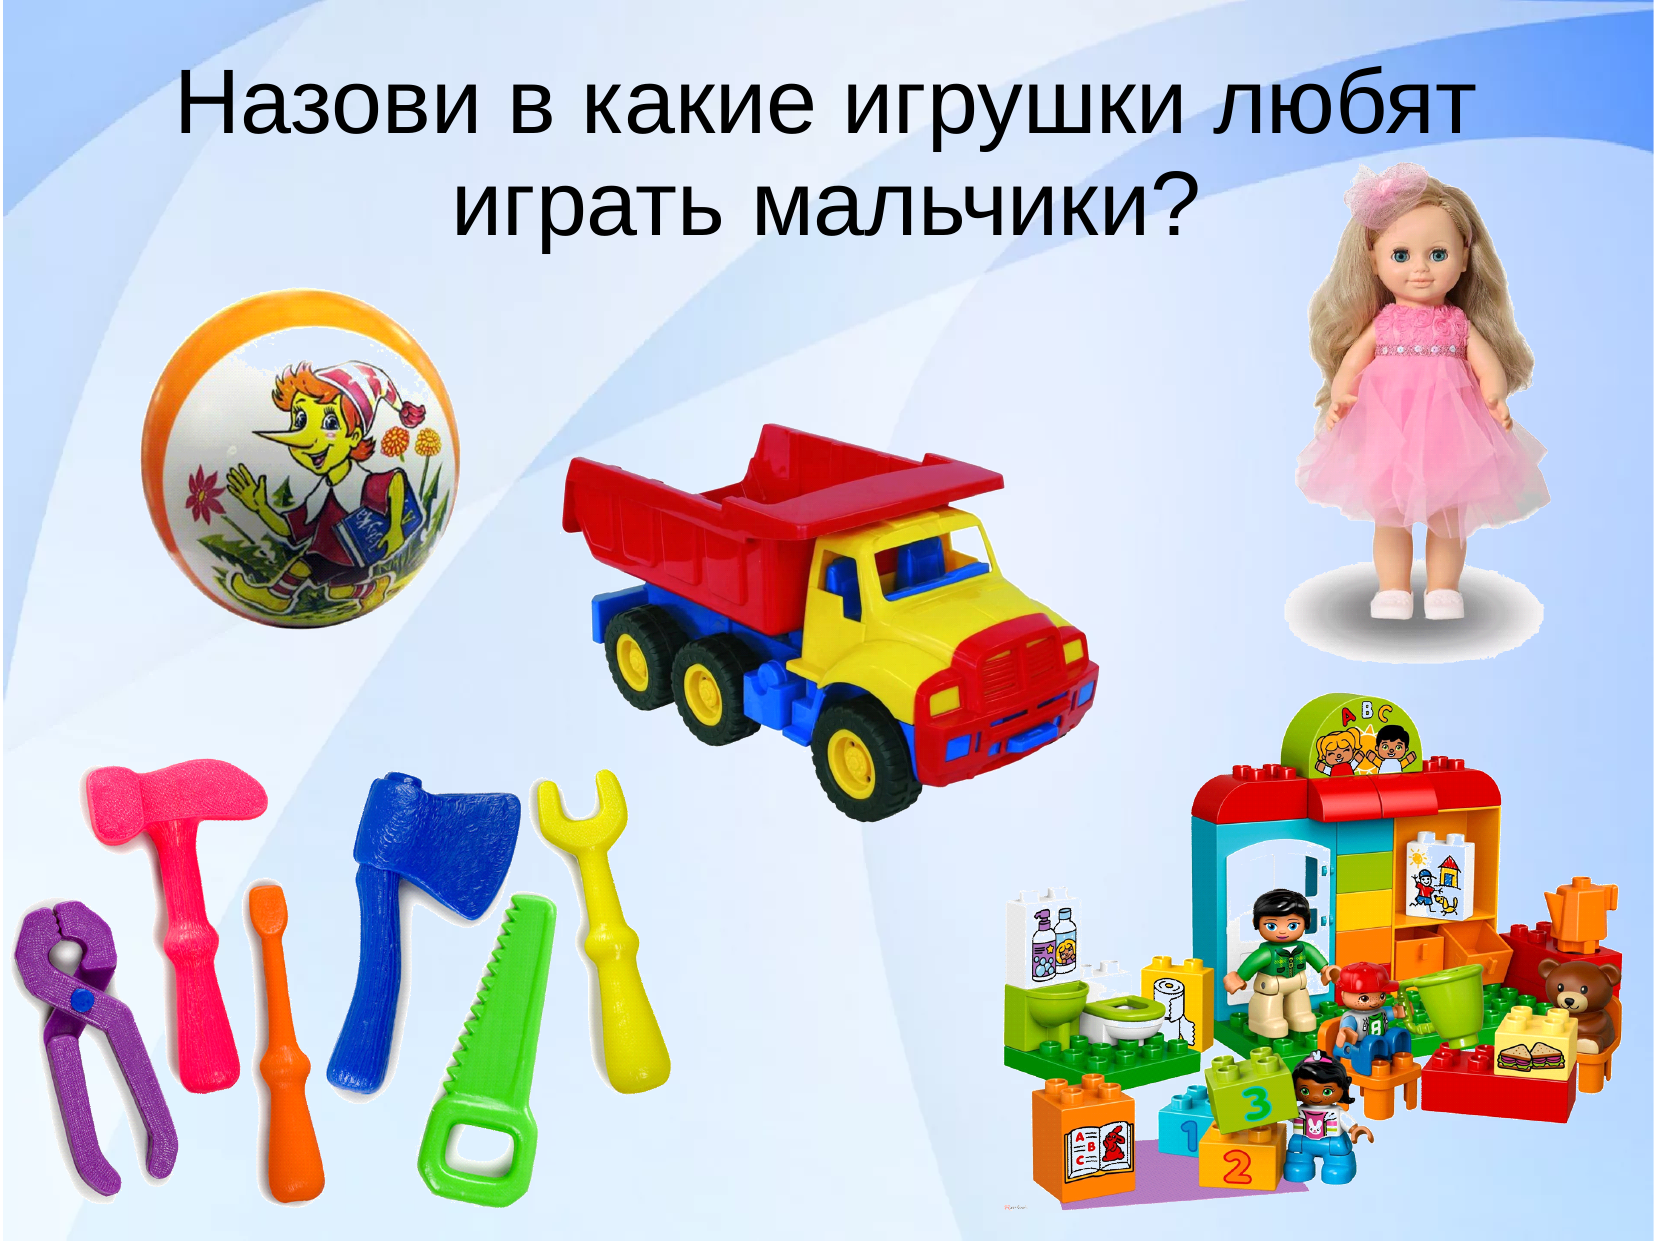

# Назови в какие игрушки любят играть мальчики?